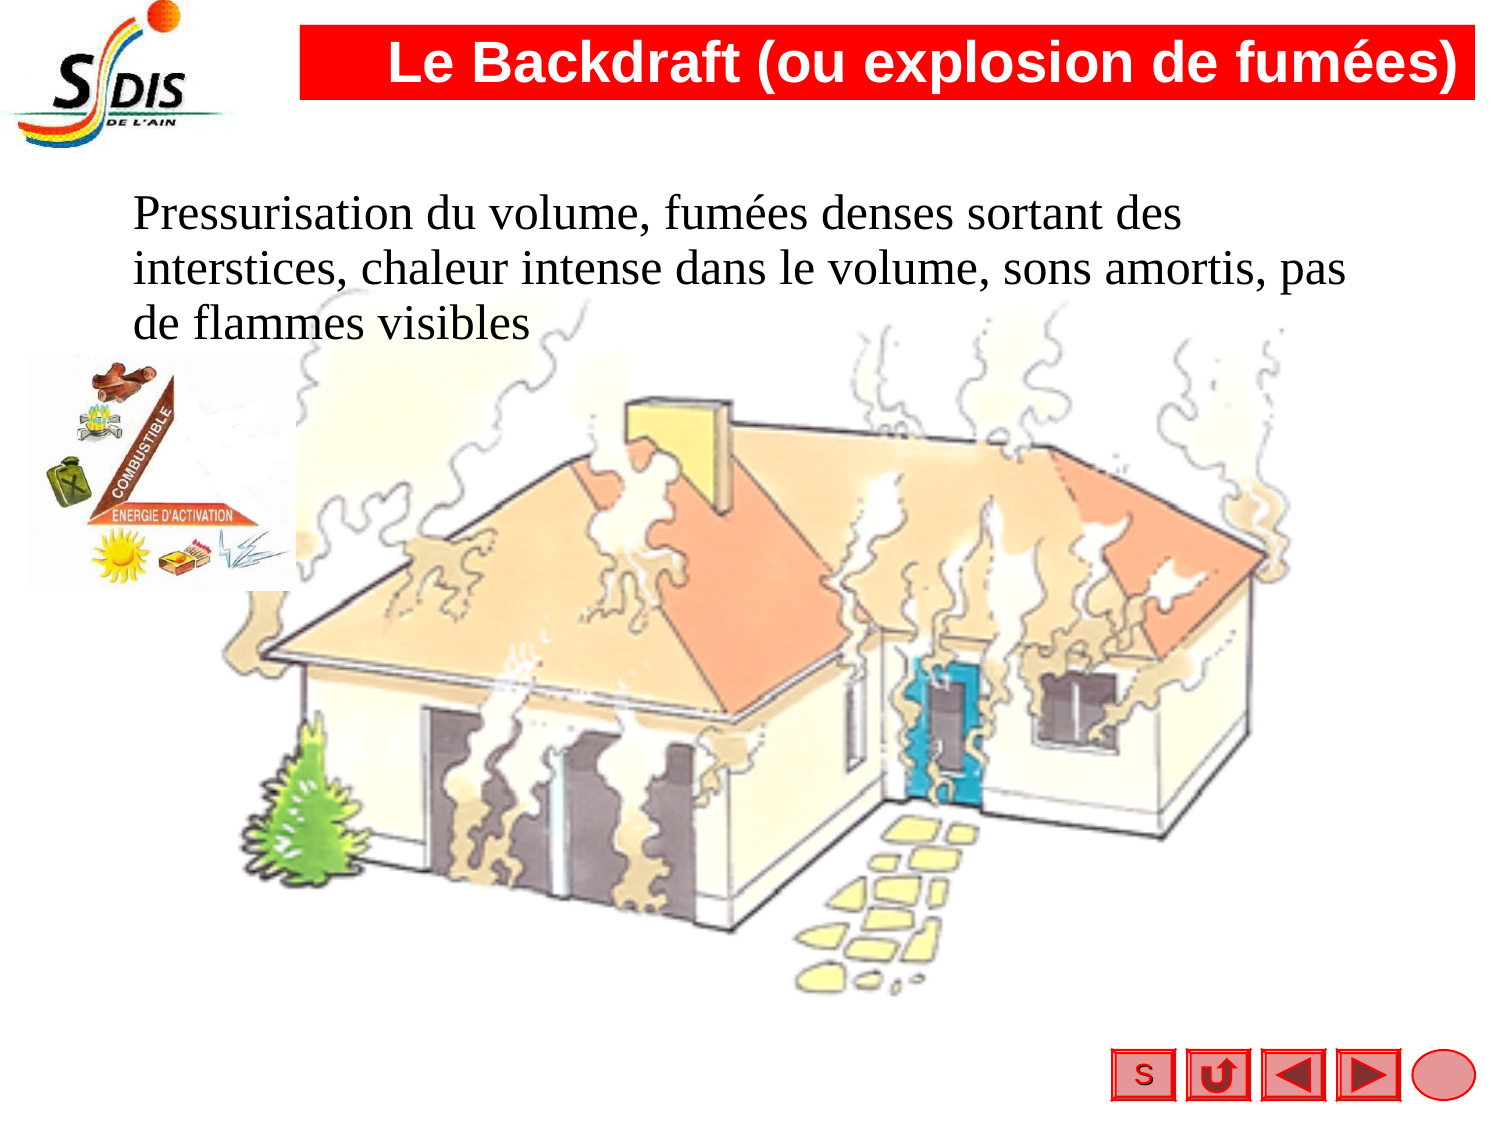

Le Backdraft (ou explosion de fumées)
Pressurisation du volume, fumées denses sortant des interstices, chaleur intense dans le volume, sons amortis, pas de flammes visibles